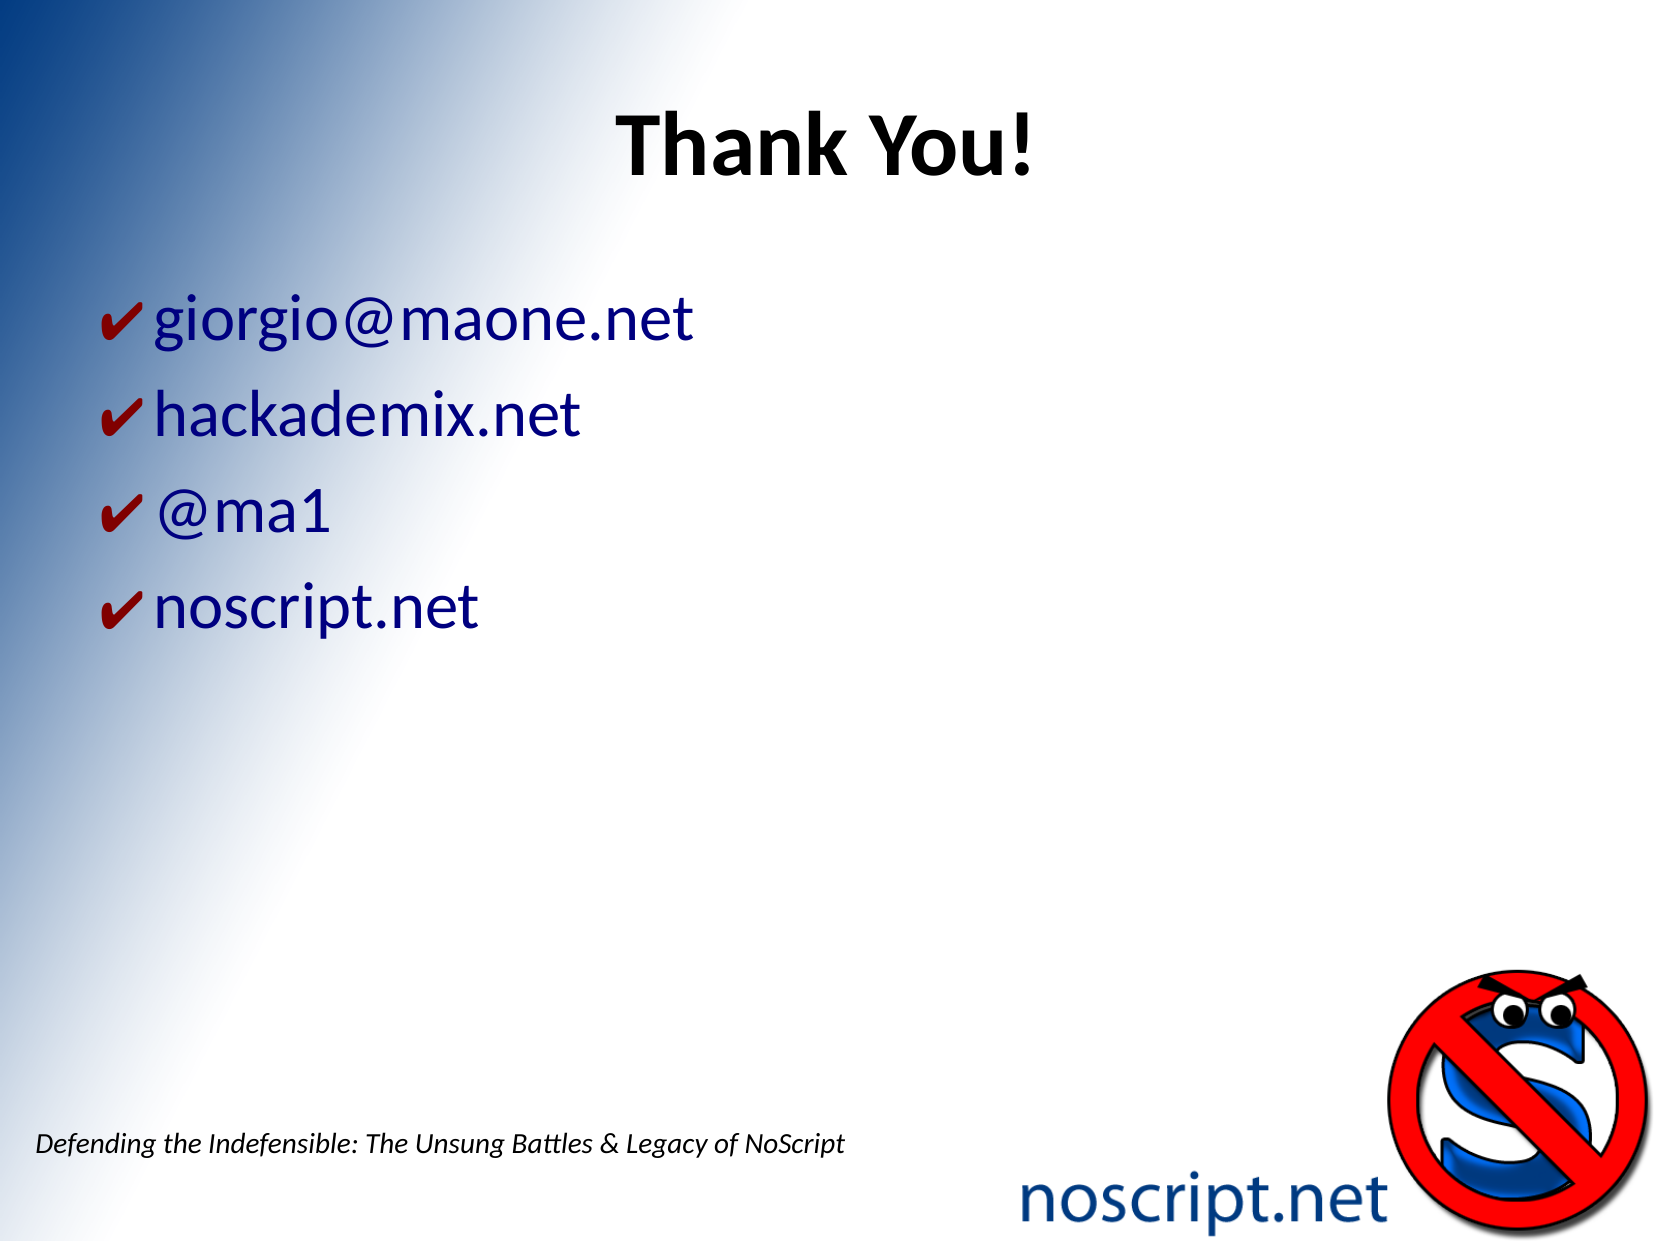

# Thank You!
giorgio@maone.net
hackademix.net
@ma1
noscript.net
Defending the Indefensible: The Unsung Battles & Legacy of NoScript